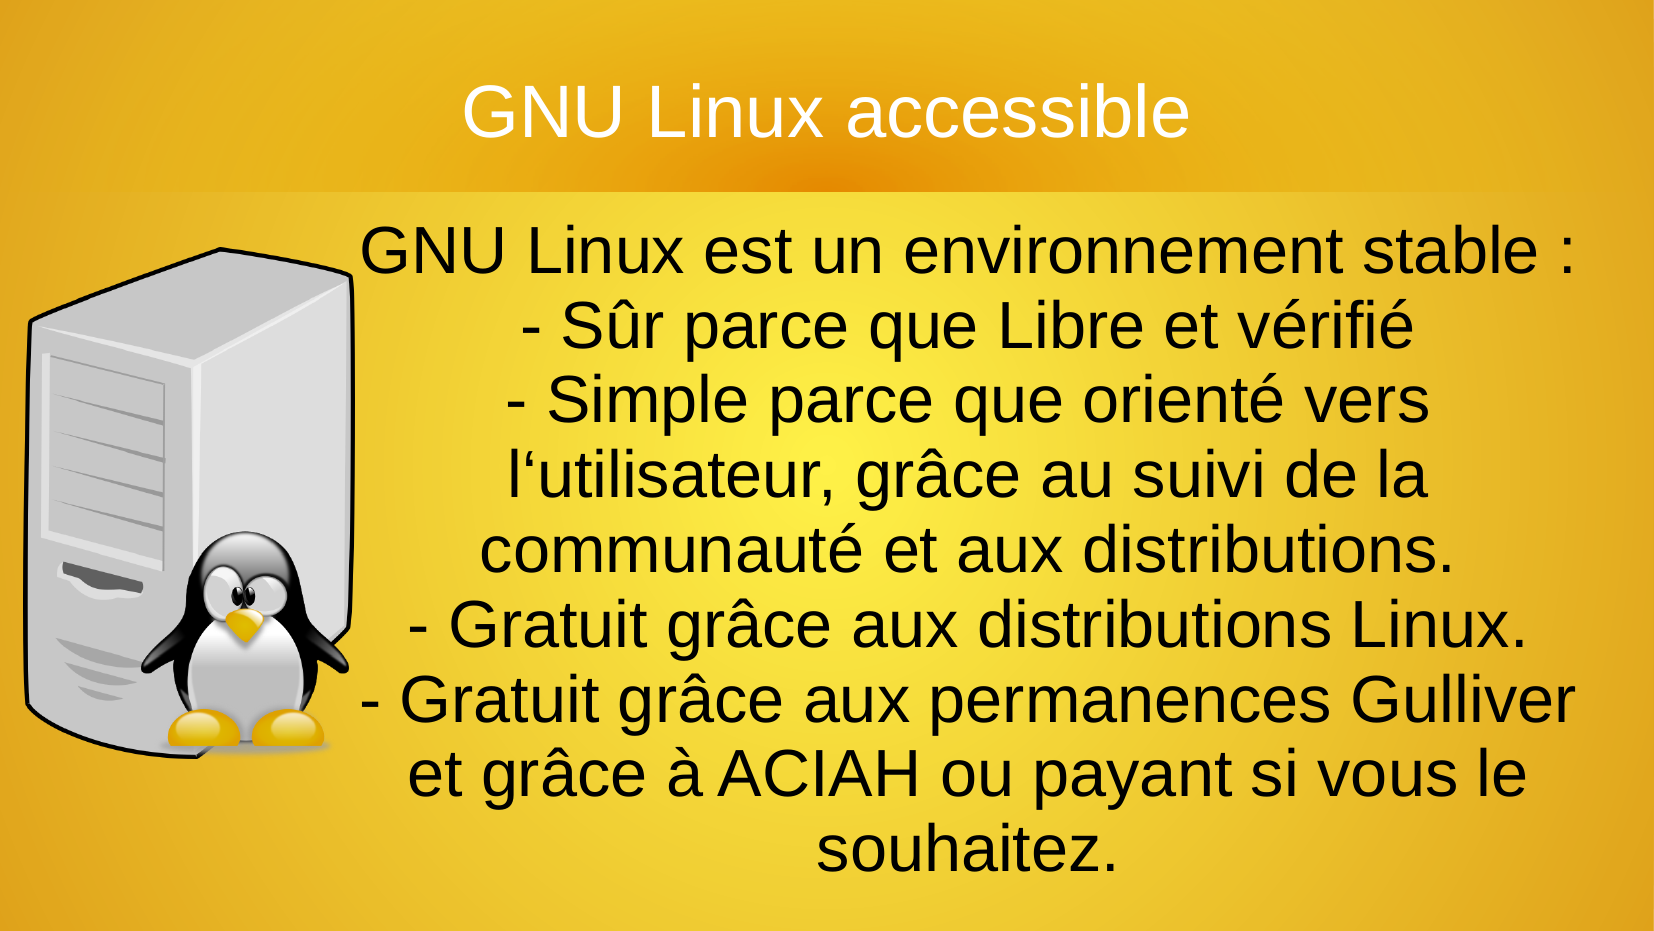

# GNU Linux accessible
GNU Linux est un environnement stable :
- Sûr parce que Libre et vérifié
- Simple parce que orienté vers l‘utilisateur, grâce au suivi de la communauté et aux distributions.
- Gratuit grâce aux distributions Linux.
- Gratuit grâce aux permanences Gulliver et grâce à ACIAH ou payant si vous le souhaitez.